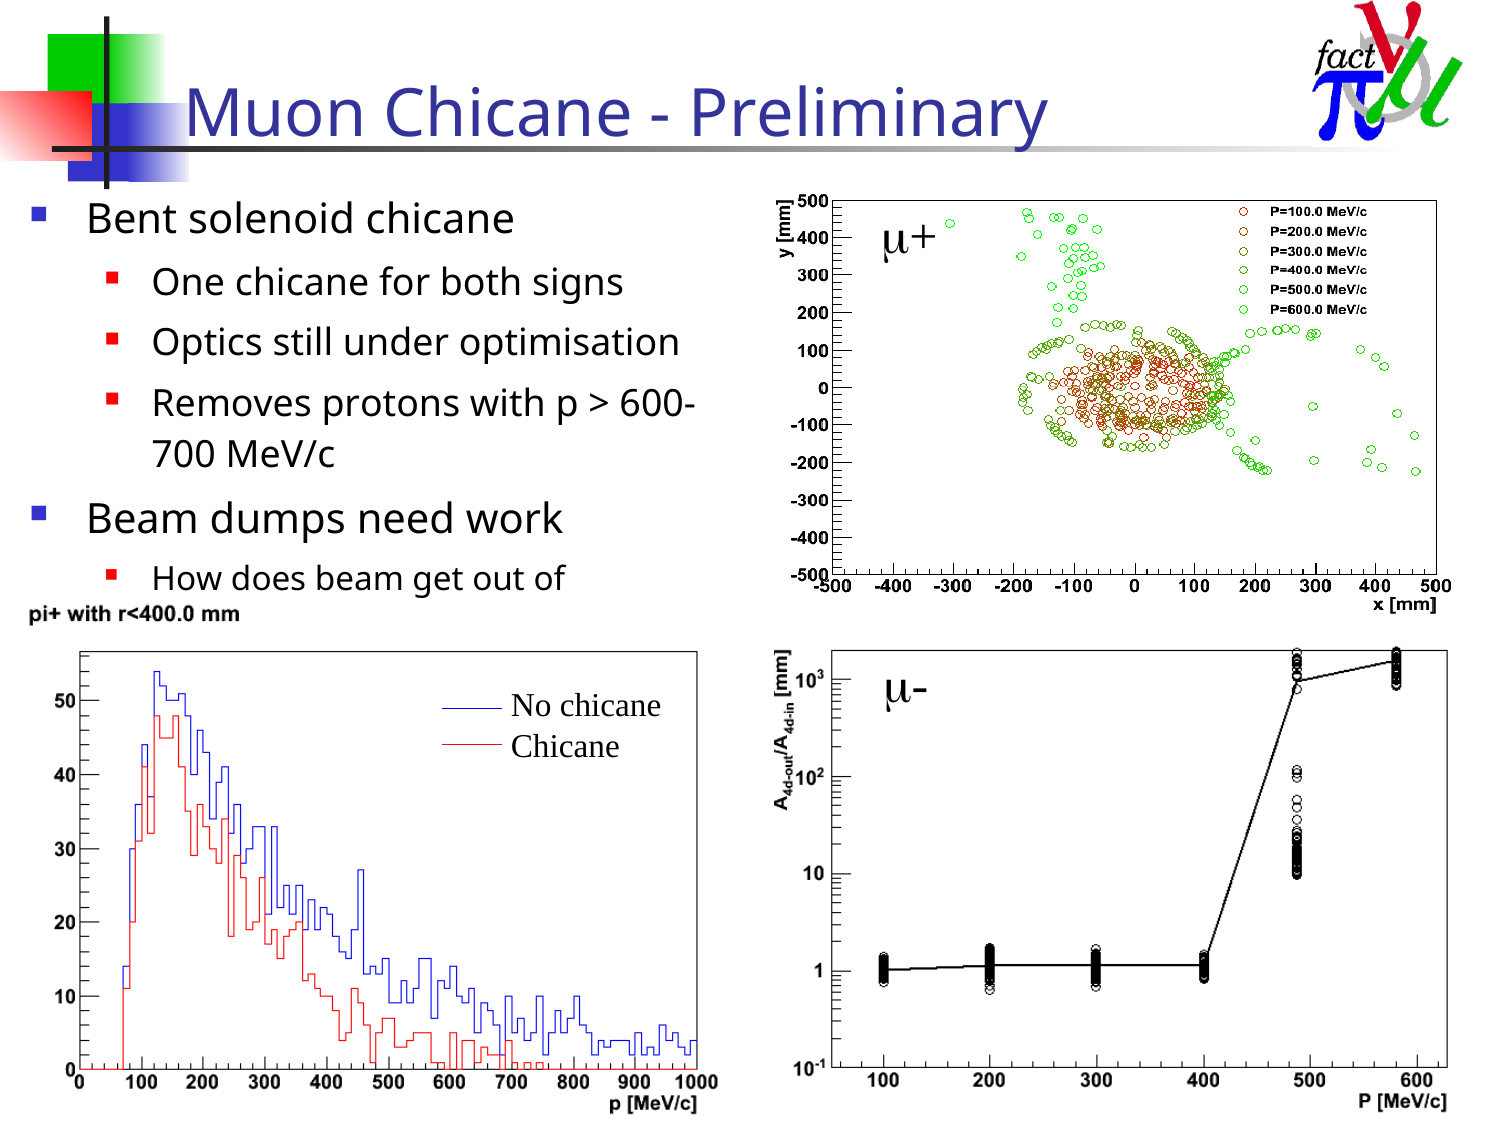

# Muon Chicane - Preliminary
Bent solenoid chicane
One chicane for both signs
Optics still under optimisation
Removes protons with p > 600-700 MeV/c
Beam dumps need work
How does beam get out of solenoids?
Optimisation continues
m+
m-
No chicane
Chicane